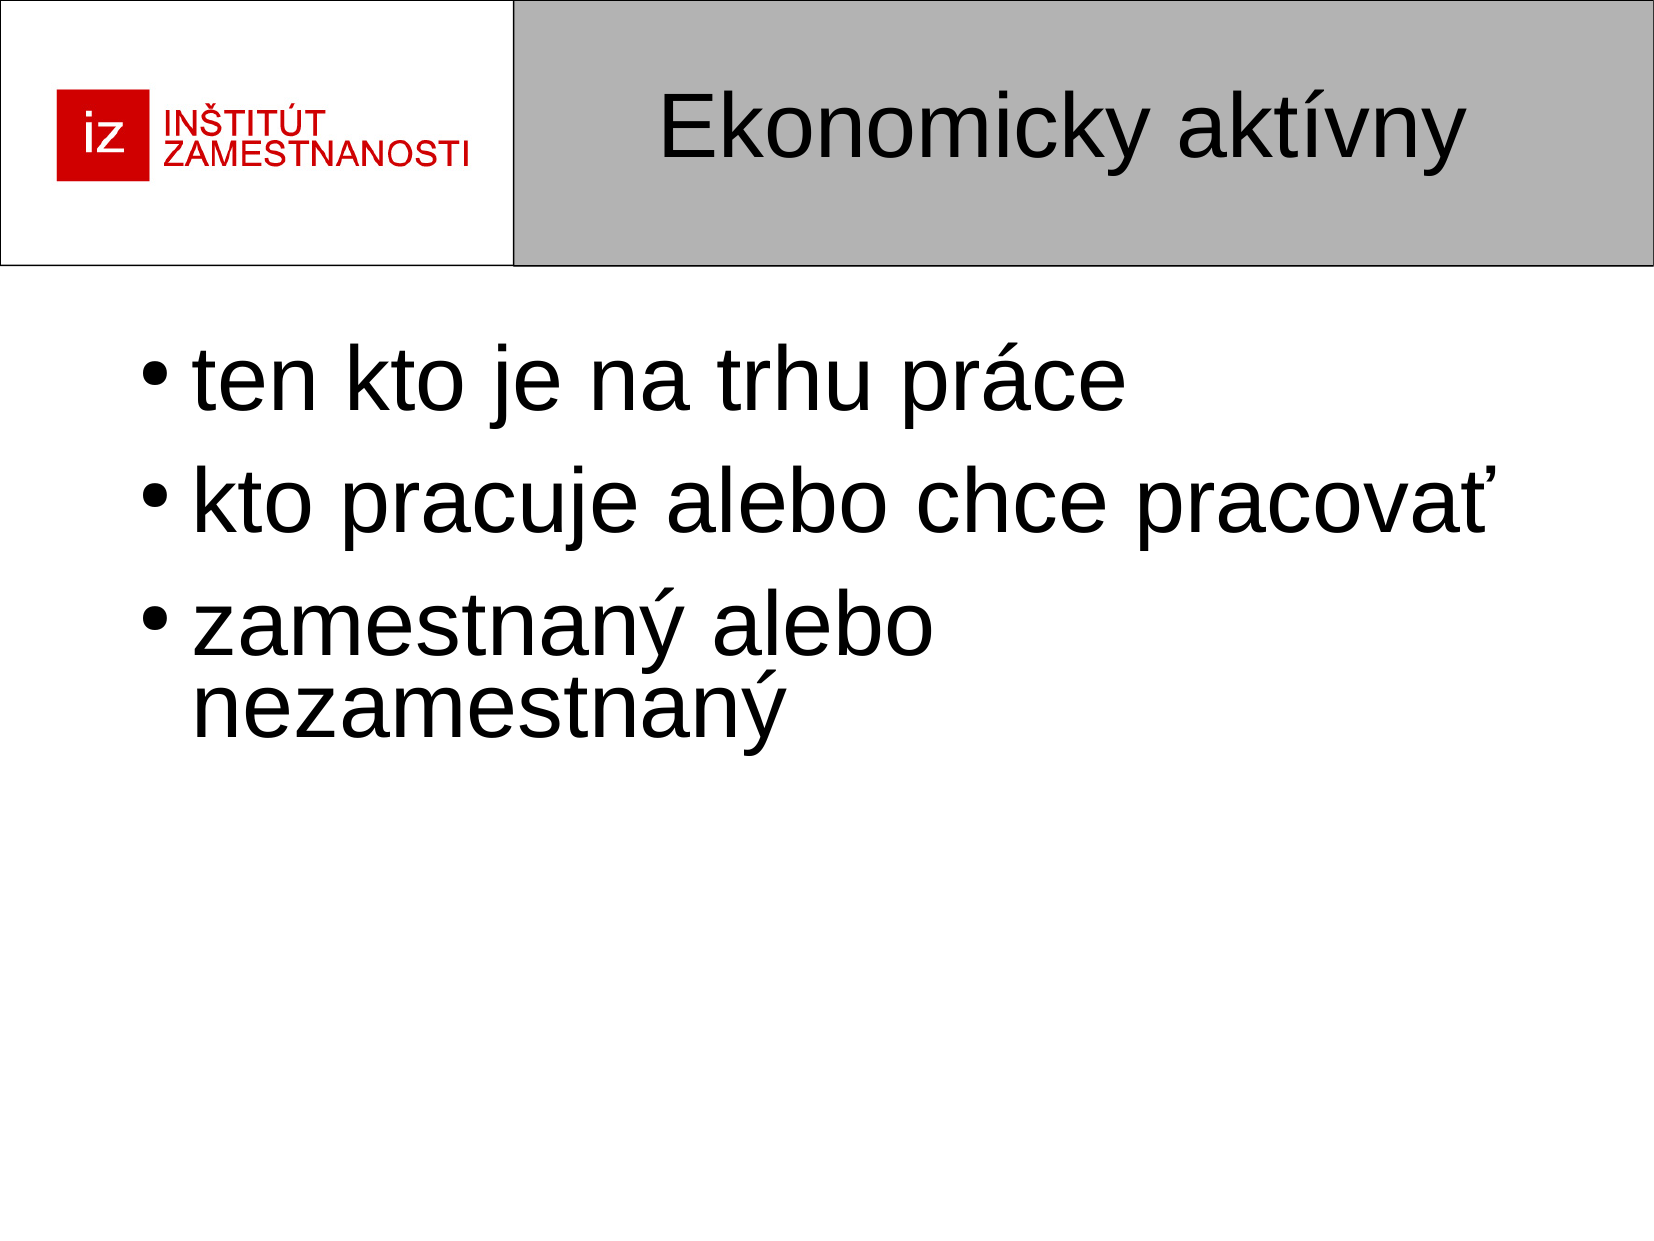

# Ekonomicky aktívny
ten kto je na trhu práce
kto pracuje alebo chce pracovať
zamestnaný alebo nezamestnaný